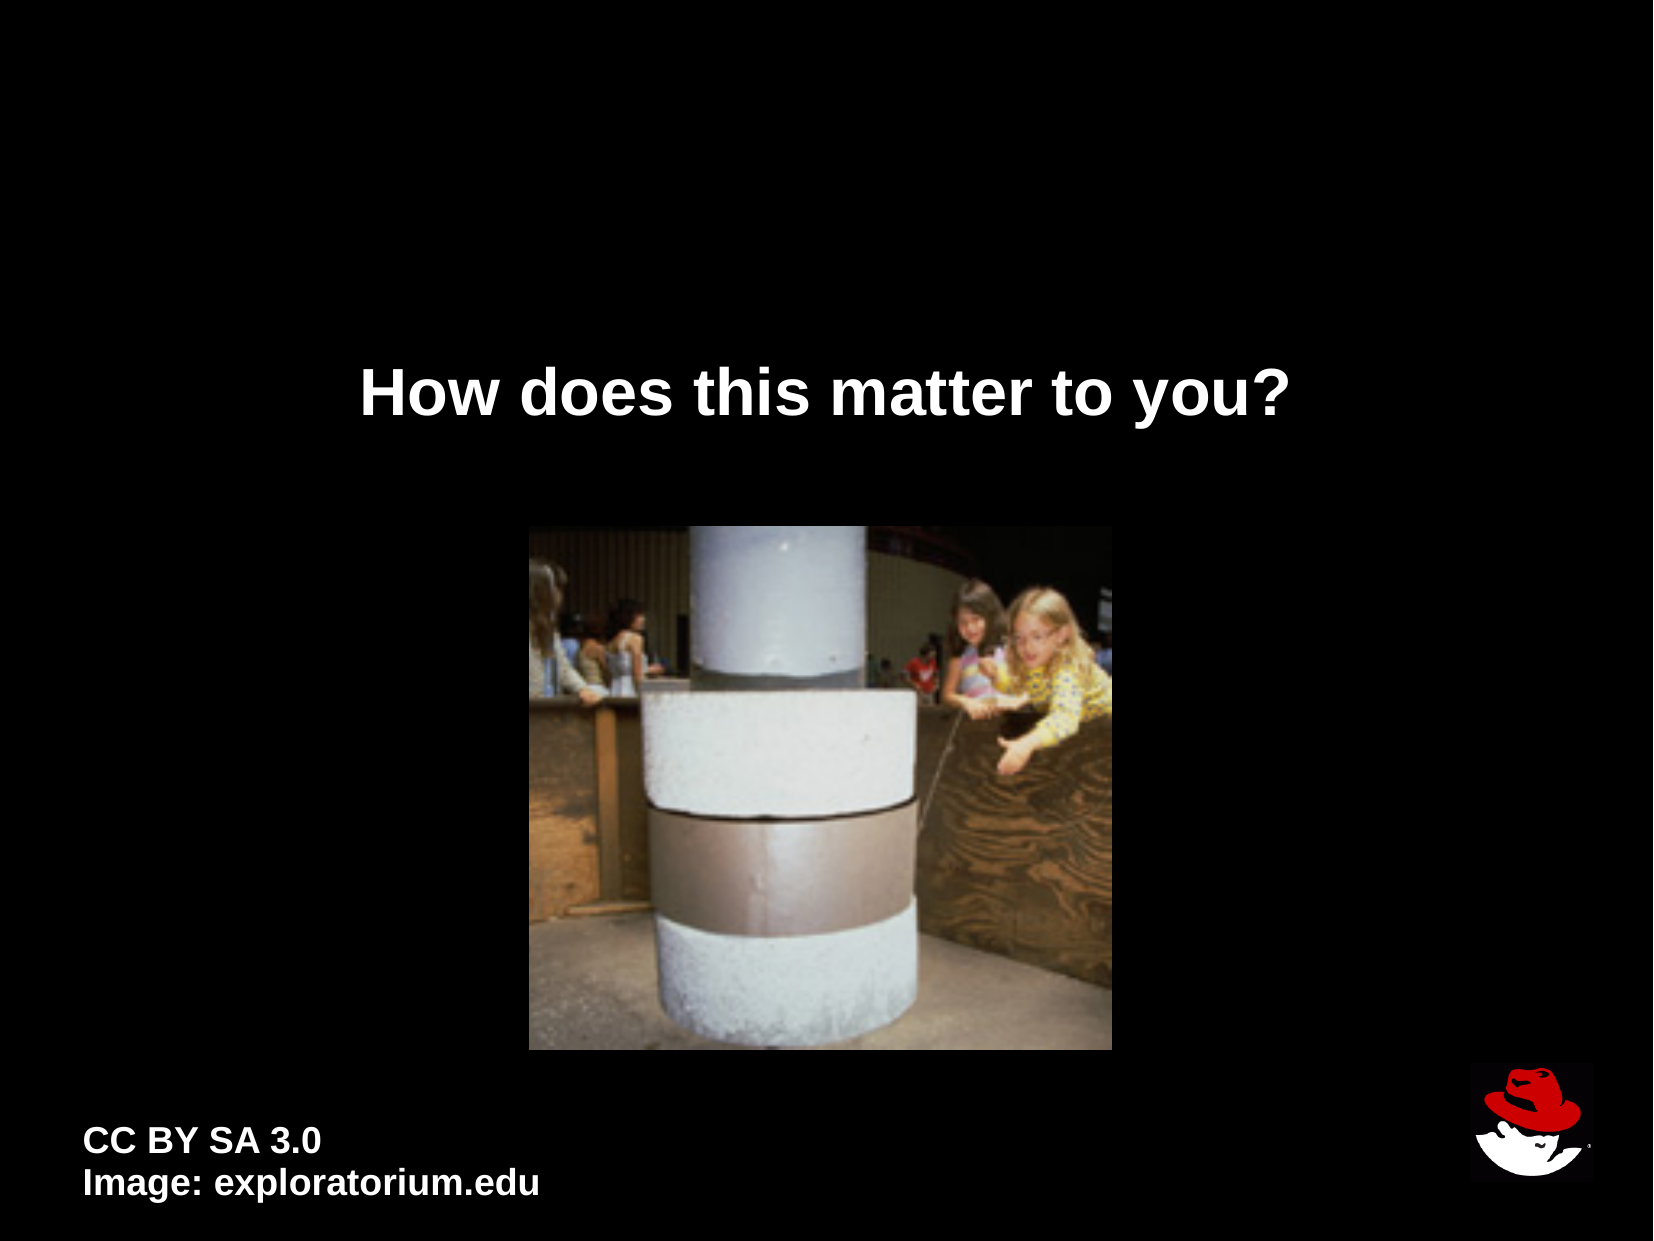

# How does this matter to you?
CC BY SA 3.0
Image: exploratorium.edu